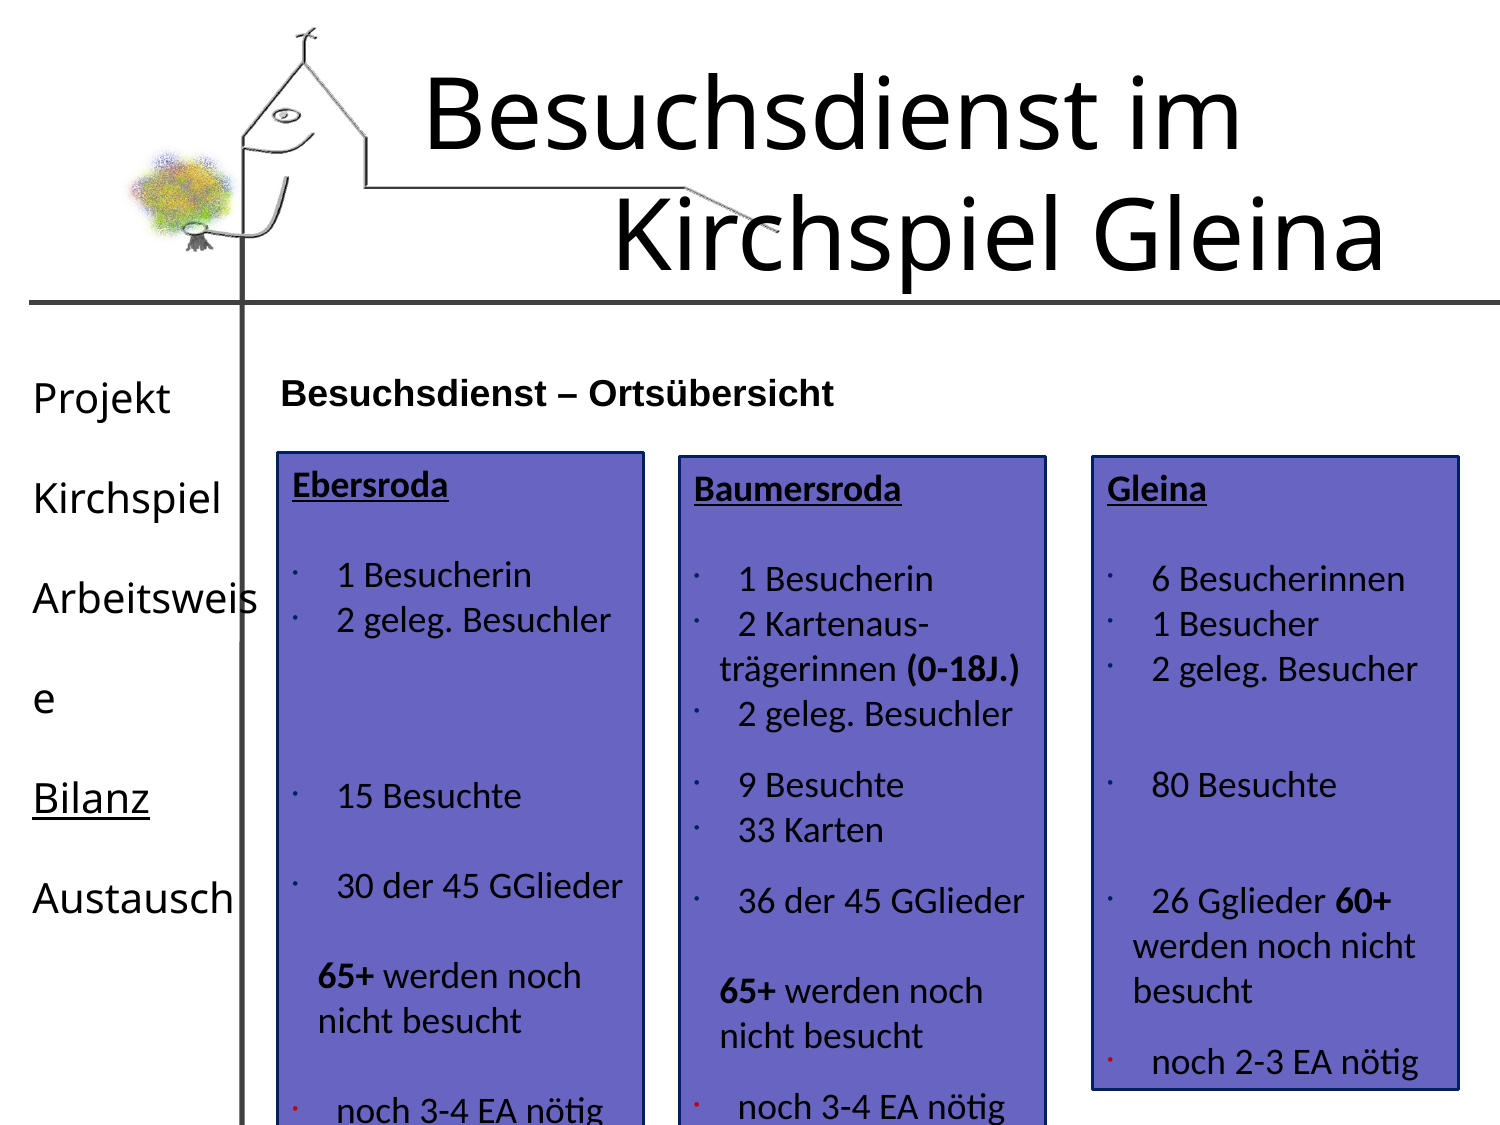

Projekt
Kirchspiel
Arbeitsweise
Bilanz
Austausch
Besuchsdienst – Ortsübersicht
Ebersroda
 1 Besucherin
 2 geleg. Besuchler
 15 Besuchte
 30 der 45 GGlieder
 65+ werden noch
 nicht besucht
 noch 3-4 EA nötig
Baumersroda
 1 Besucherin
 2 Kartenaus-
 trägerinnen (0-18J.)
 2 geleg. Besuchler
 9 Besuchte
 33 Karten
 36 der 45 GGlieder
 65+ werden noch
 nicht besucht
 noch 3-4 EA nötig
Gleina
 6 Besucherinnen
 1 Besucher
 2 geleg. Besucher
 80 Besuchte
 26 Gglieder 60+
 werden noch nicht
 besucht
 noch 2-3 EA nötig